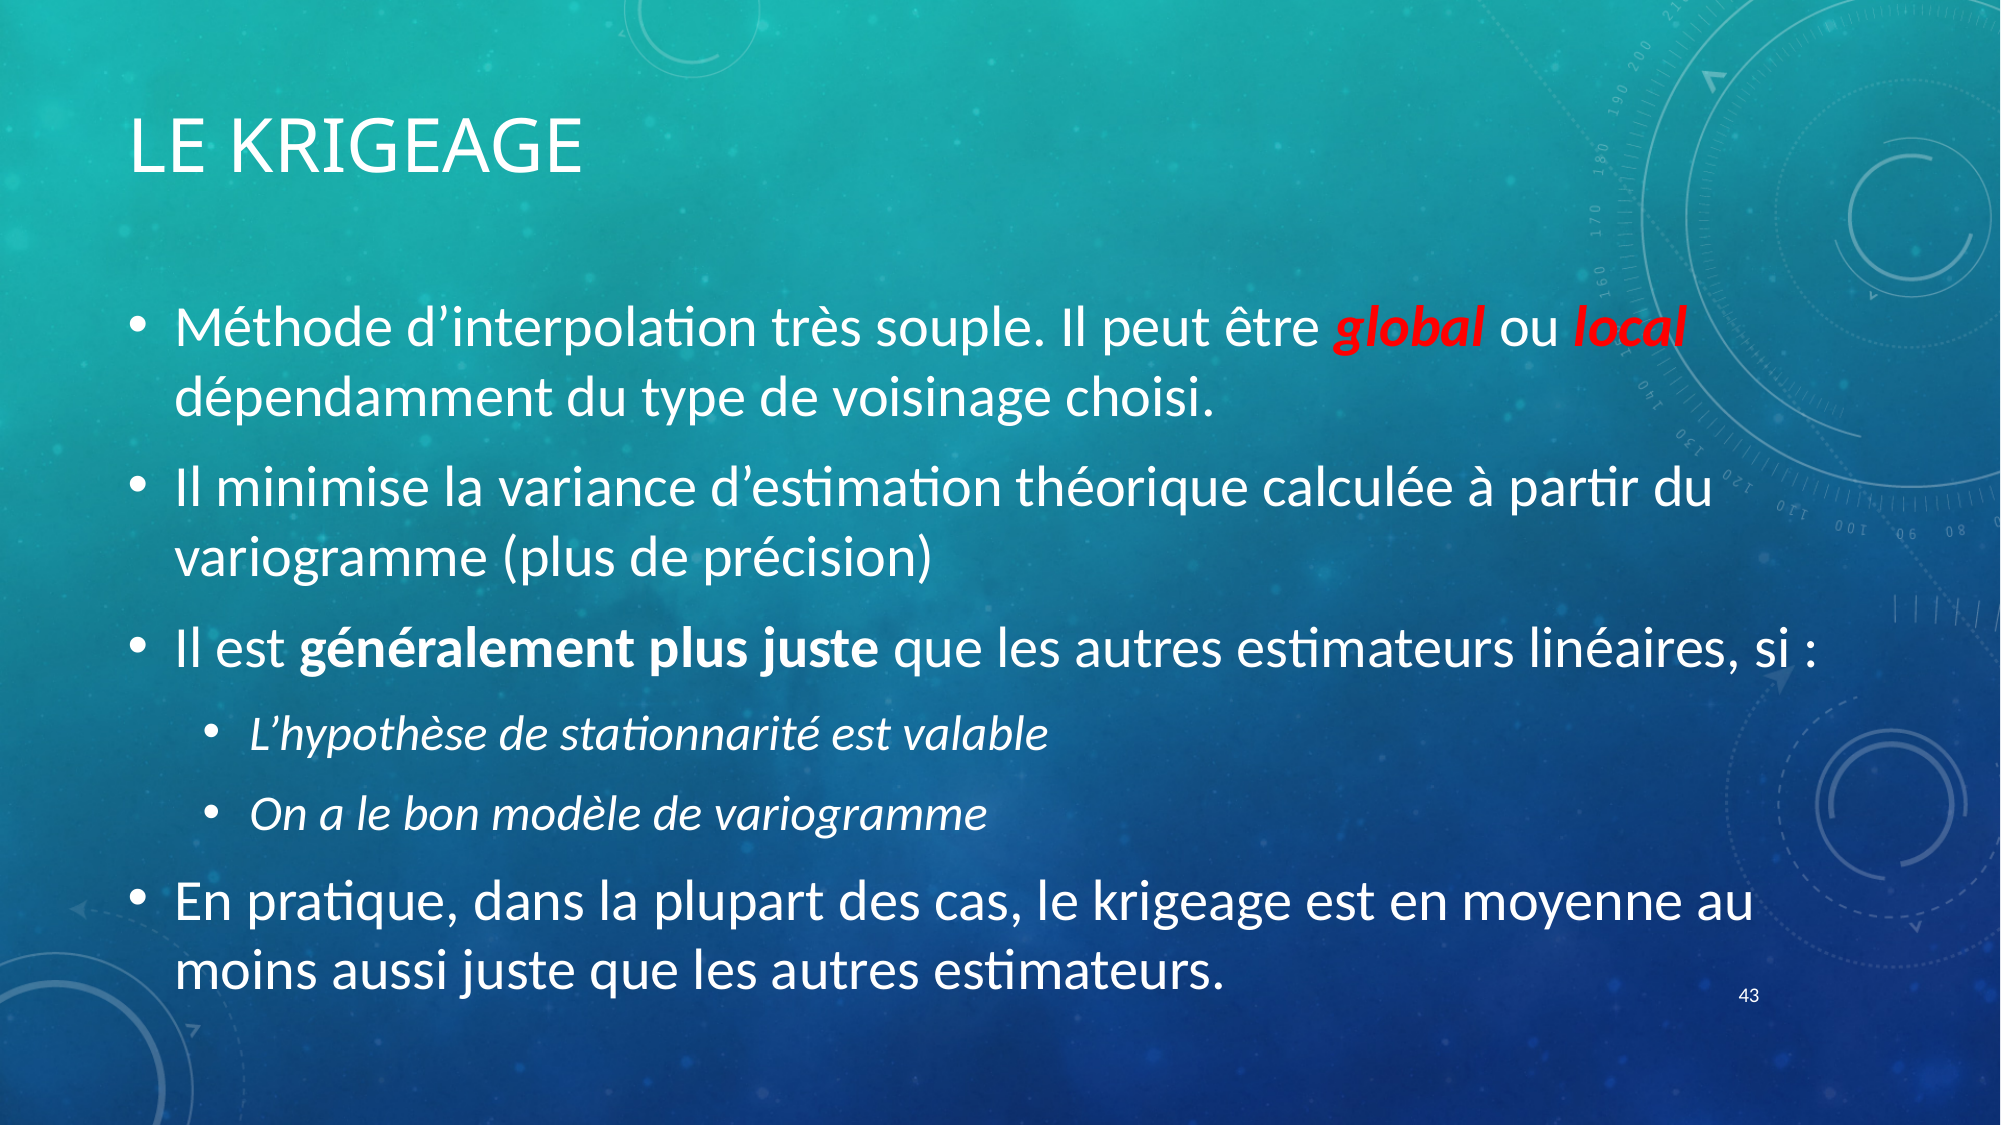

# LE KRIGEAGE
Méthode d’interpolation très souple. Il peut être global ou local dépendamment du type de voisinage choisi.
Il minimise la variance d’estimation théorique calculée à partir du variogramme (plus de précision)
Il est généralement plus juste que les autres estimateurs linéaires, si :
L’hypothèse de stationnarité est valable
On a le bon modèle de variogramme
En pratique, dans la plupart des cas, le krigeage est en moyenne au moins aussi juste que les autres estimateurs.